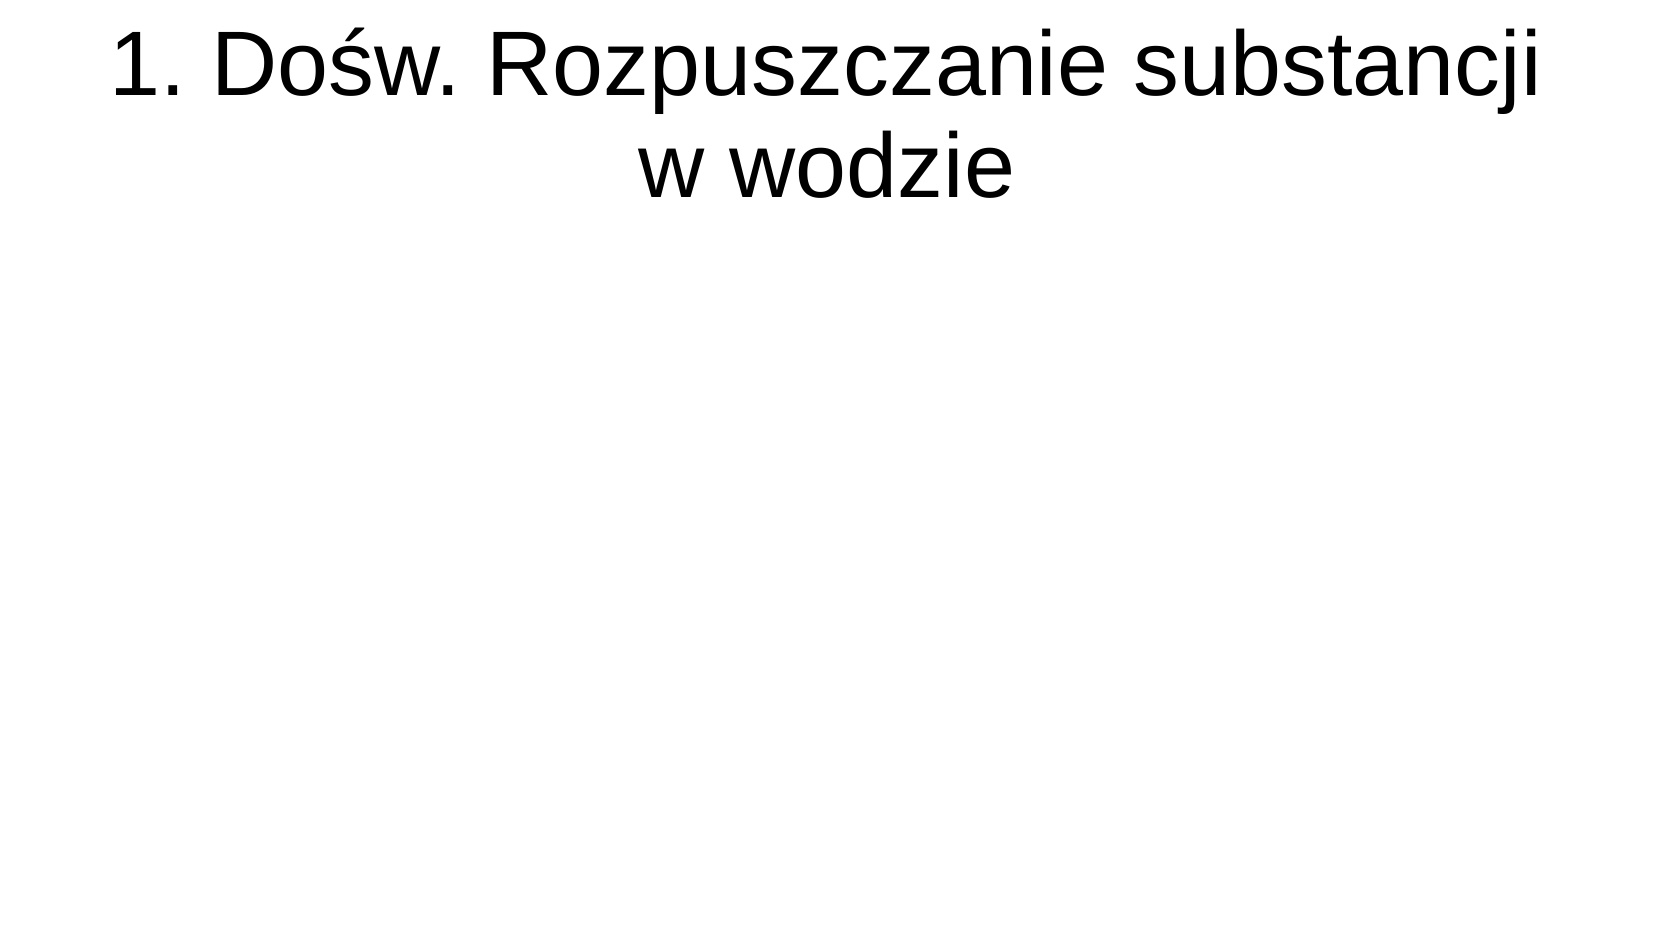

# 1. Dośw. Rozpuszczanie substancji w wodzie